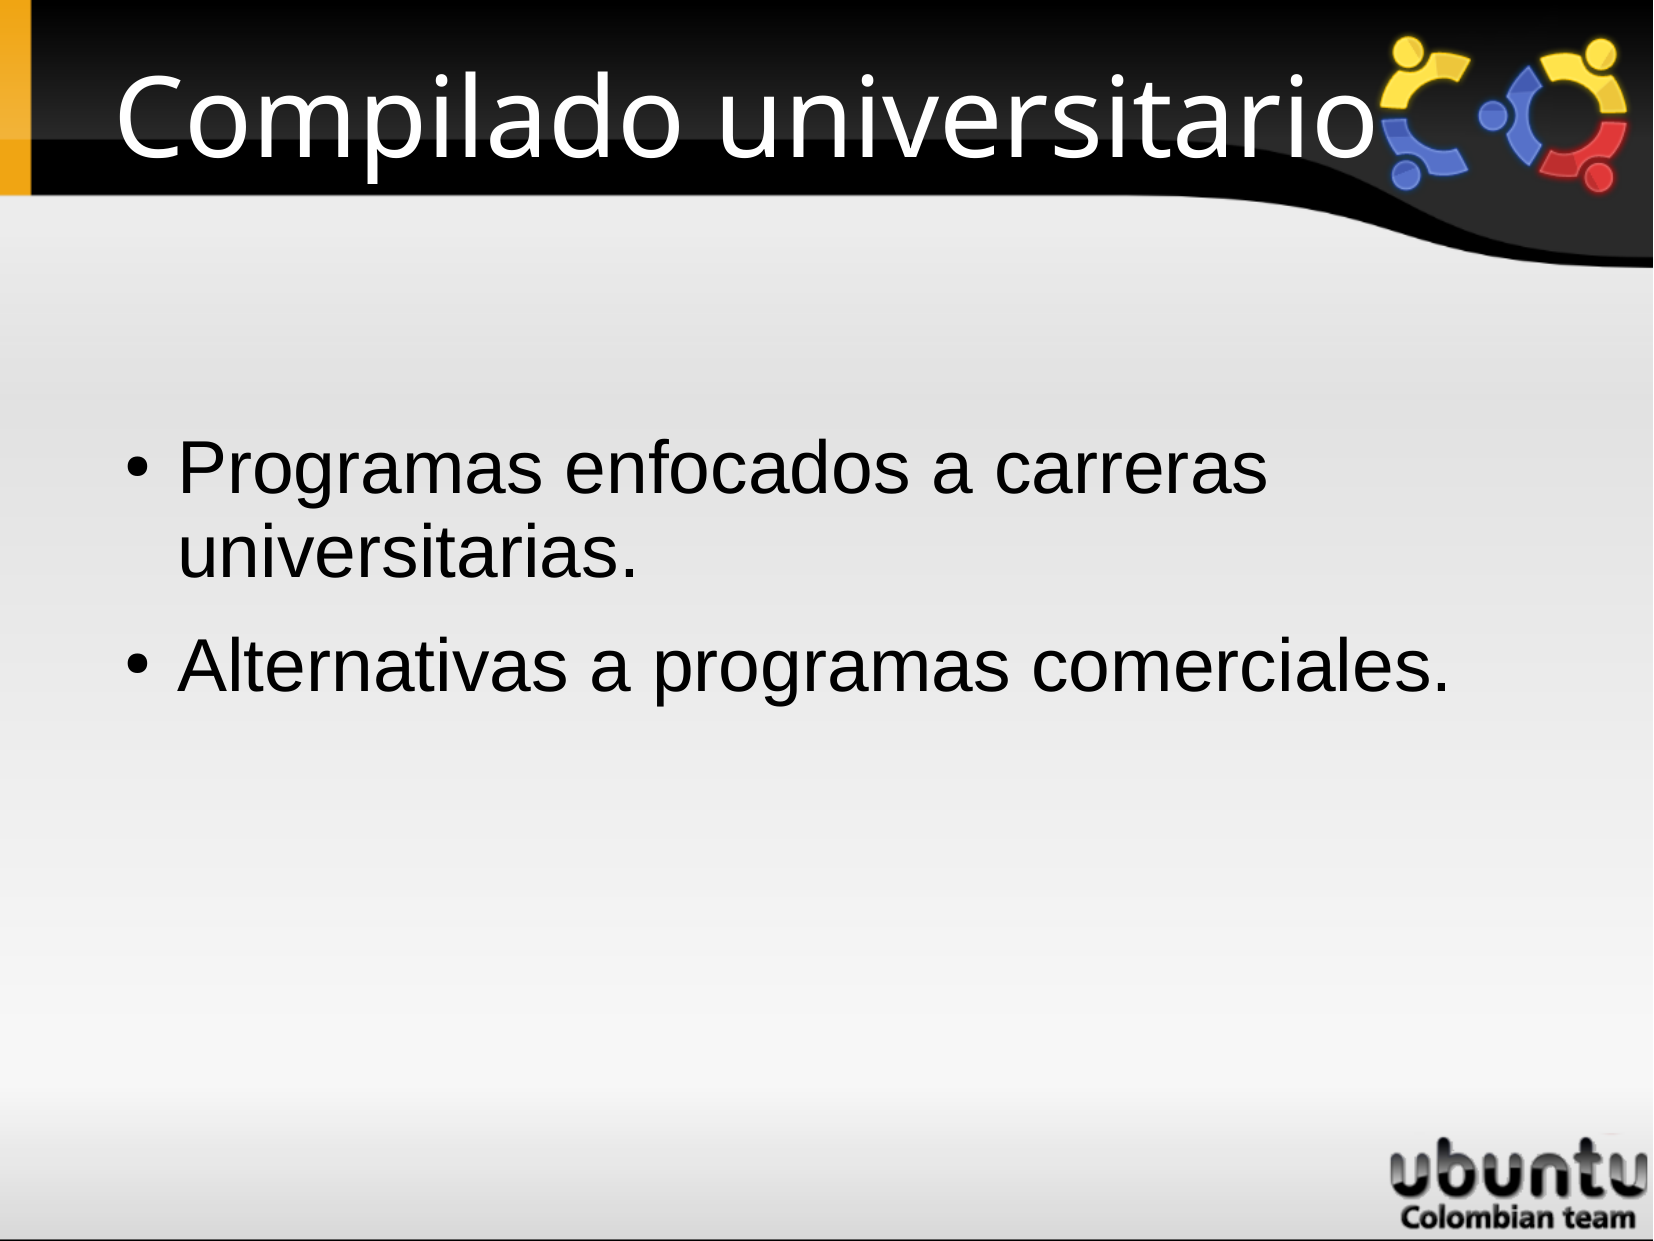

Compilado universitario
# Programas enfocados a carreras universitarias.
Alternativas a programas comerciales.